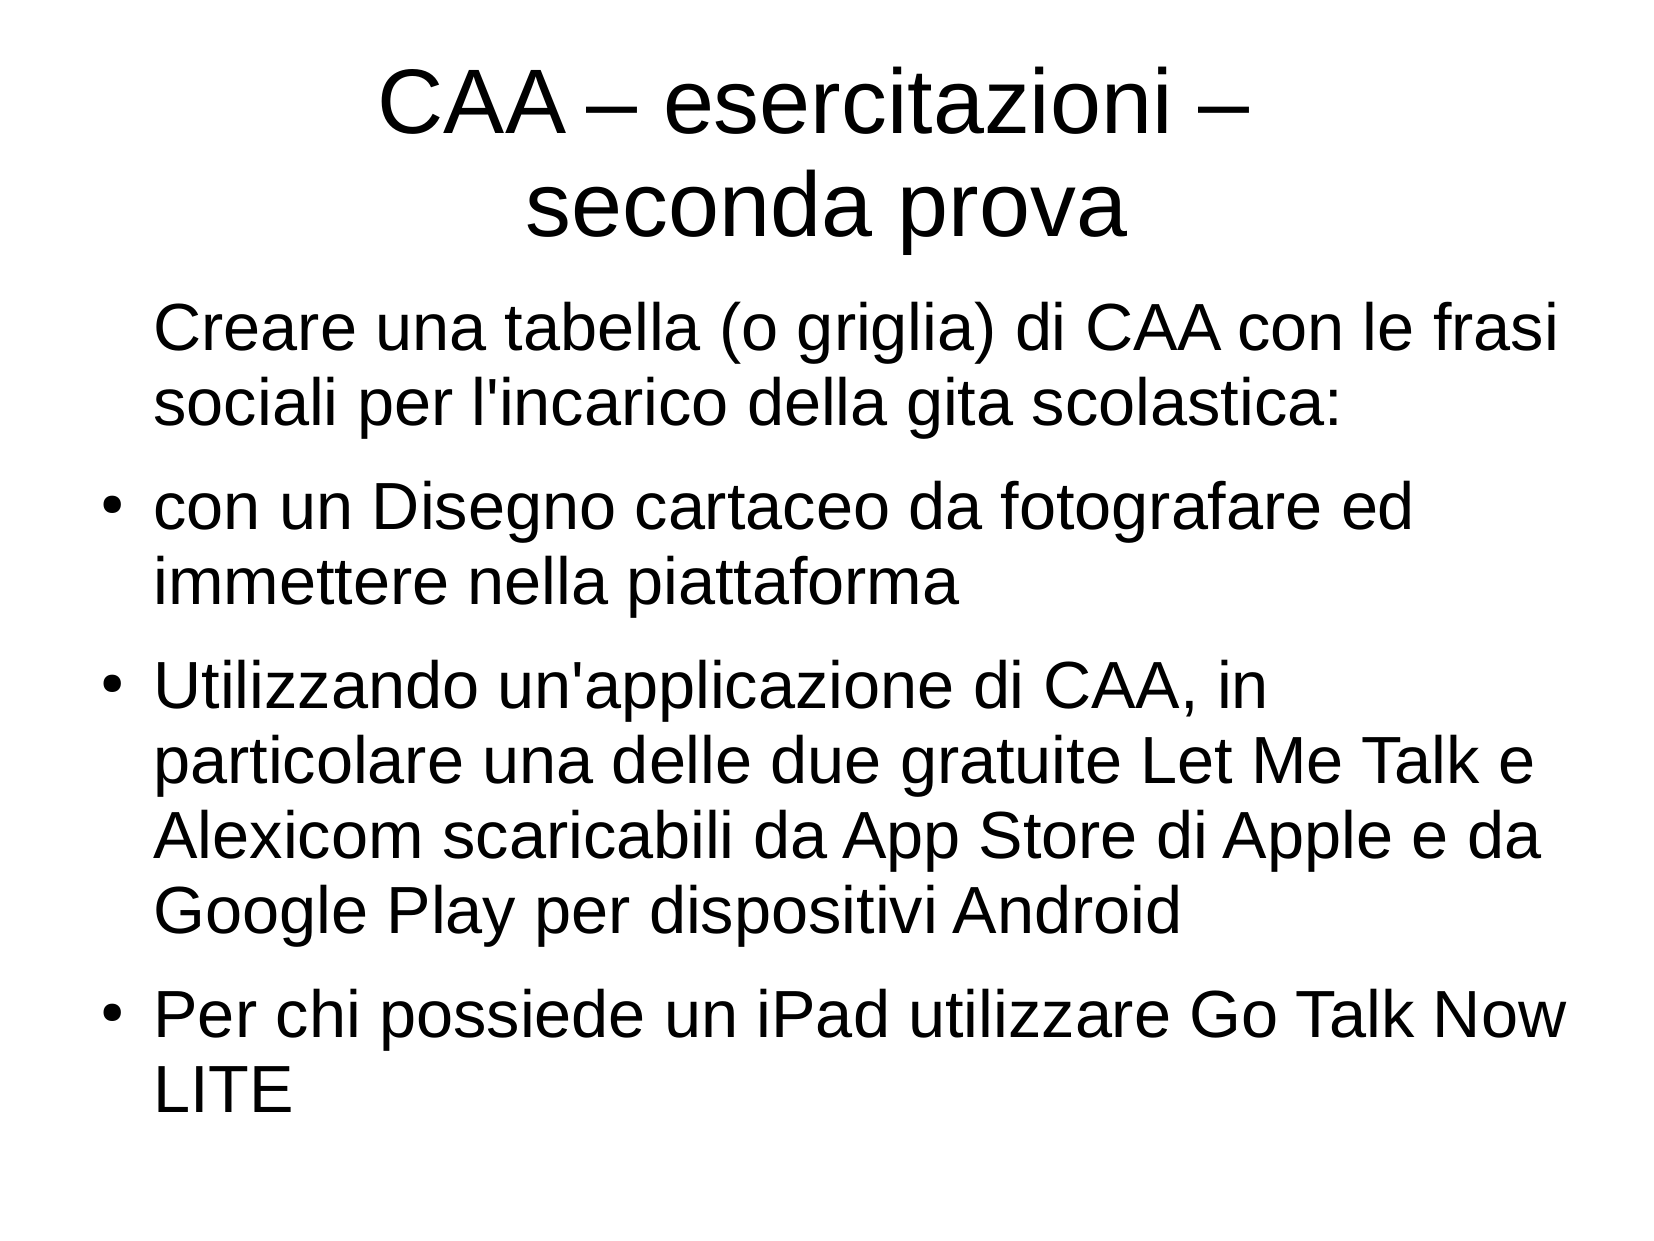

#
CAA – esercitazioni –
seconda prova
Creare una tabella (o griglia) di CAA con le frasi sociali per l'incarico della gita scolastica:
con un Disegno cartaceo da fotografare ed immettere nella piattaforma
Utilizzando un'applicazione di CAA, in particolare una delle due gratuite Let Me Talk e Alexicom scaricabili da App Store di Apple e da Google Play per dispositivi Android
Per chi possiede un iPad utilizzare Go Talk Now LITE